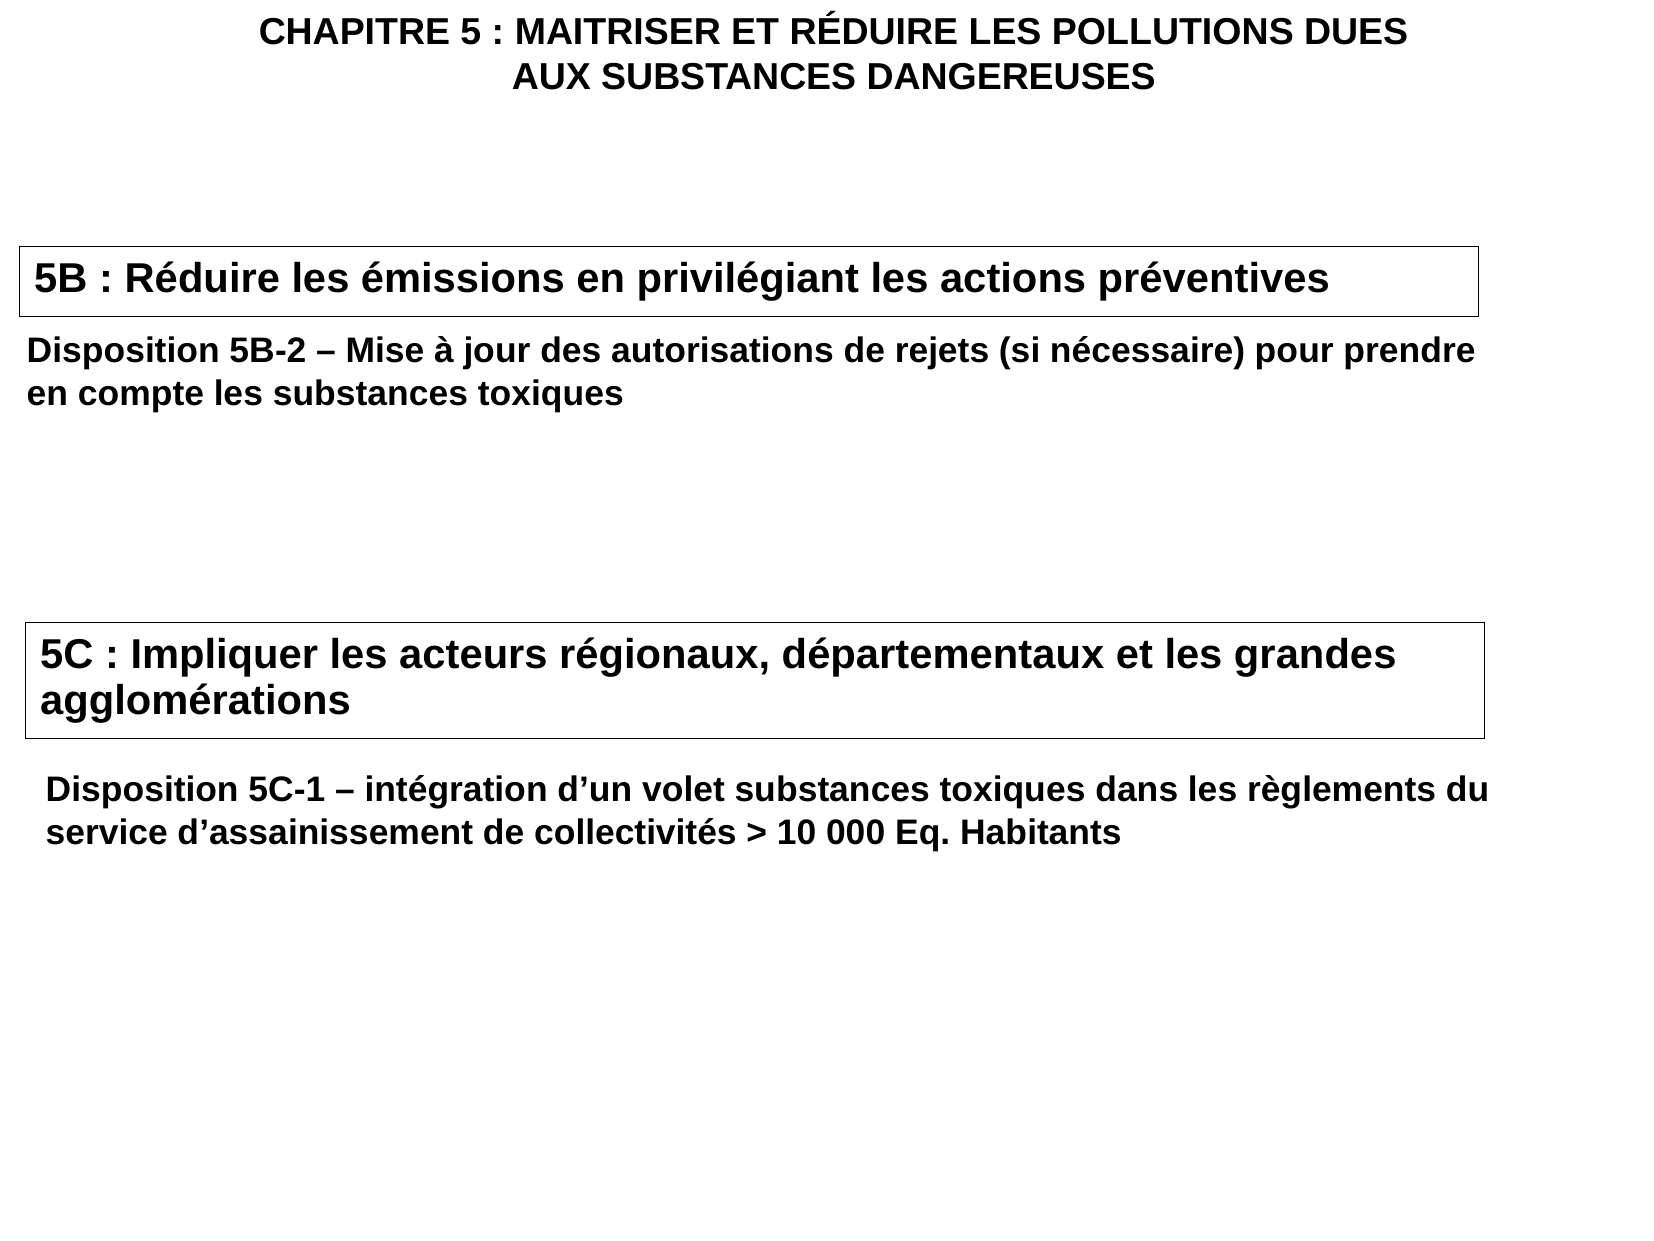

CHAPITRE 5 : MAITRISER ET RÉDUIRE LES POLLUTIONS DUES AUX SUBSTANCES DANGEREUSES
| 5B : Réduire les émissions en privilégiant les actions préventives |
| --- |
Disposition 5B-2 – Mise à jour des autorisations de rejets (si nécessaire) pour prendre en compte les substances toxiques
| 5C : Impliquer les acteurs régionaux, départementaux et les grandes agglomérations |
| --- |
Disposition 5C-1 – intégration d’un volet substances toxiques dans les règlements du service d’assainissement de collectivités > 10 000 Eq. Habitants